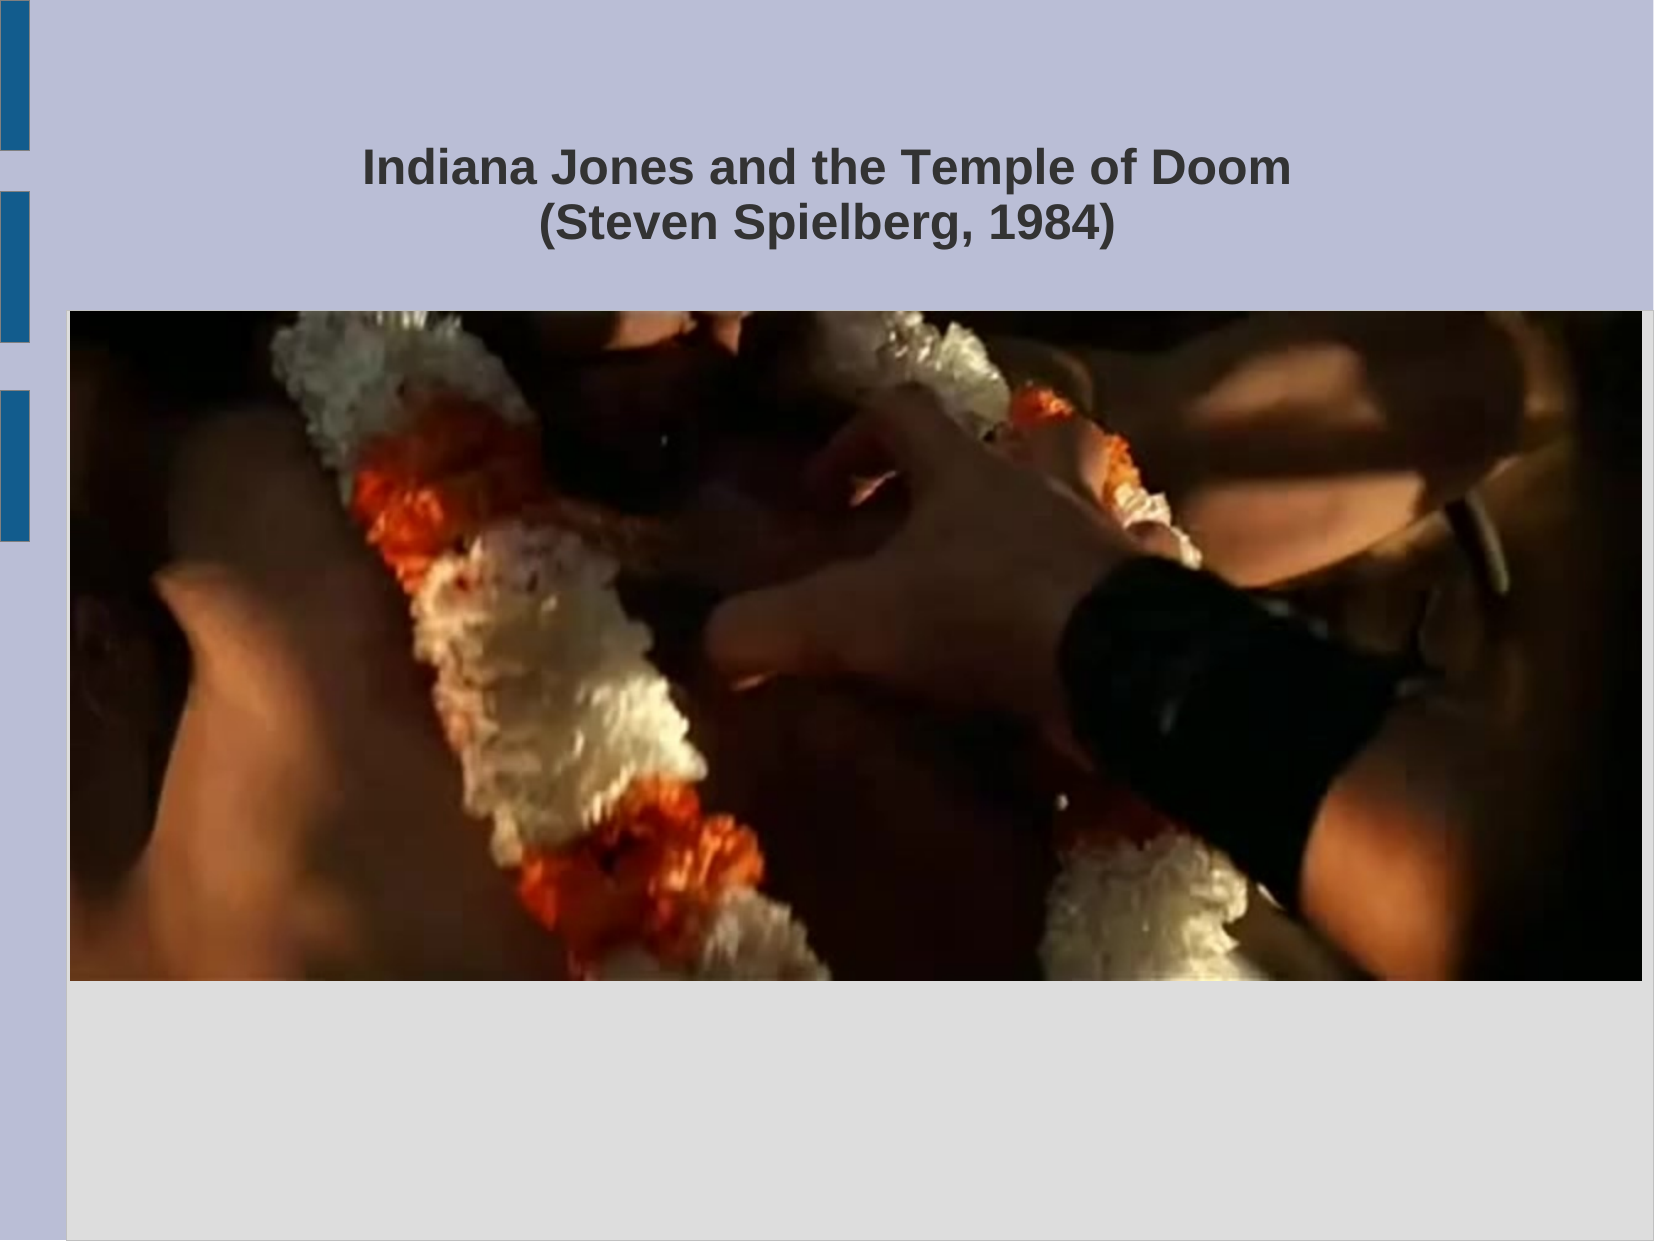

# Indiana Jones and the Temple of Doom (Steven Spielberg, 1984)